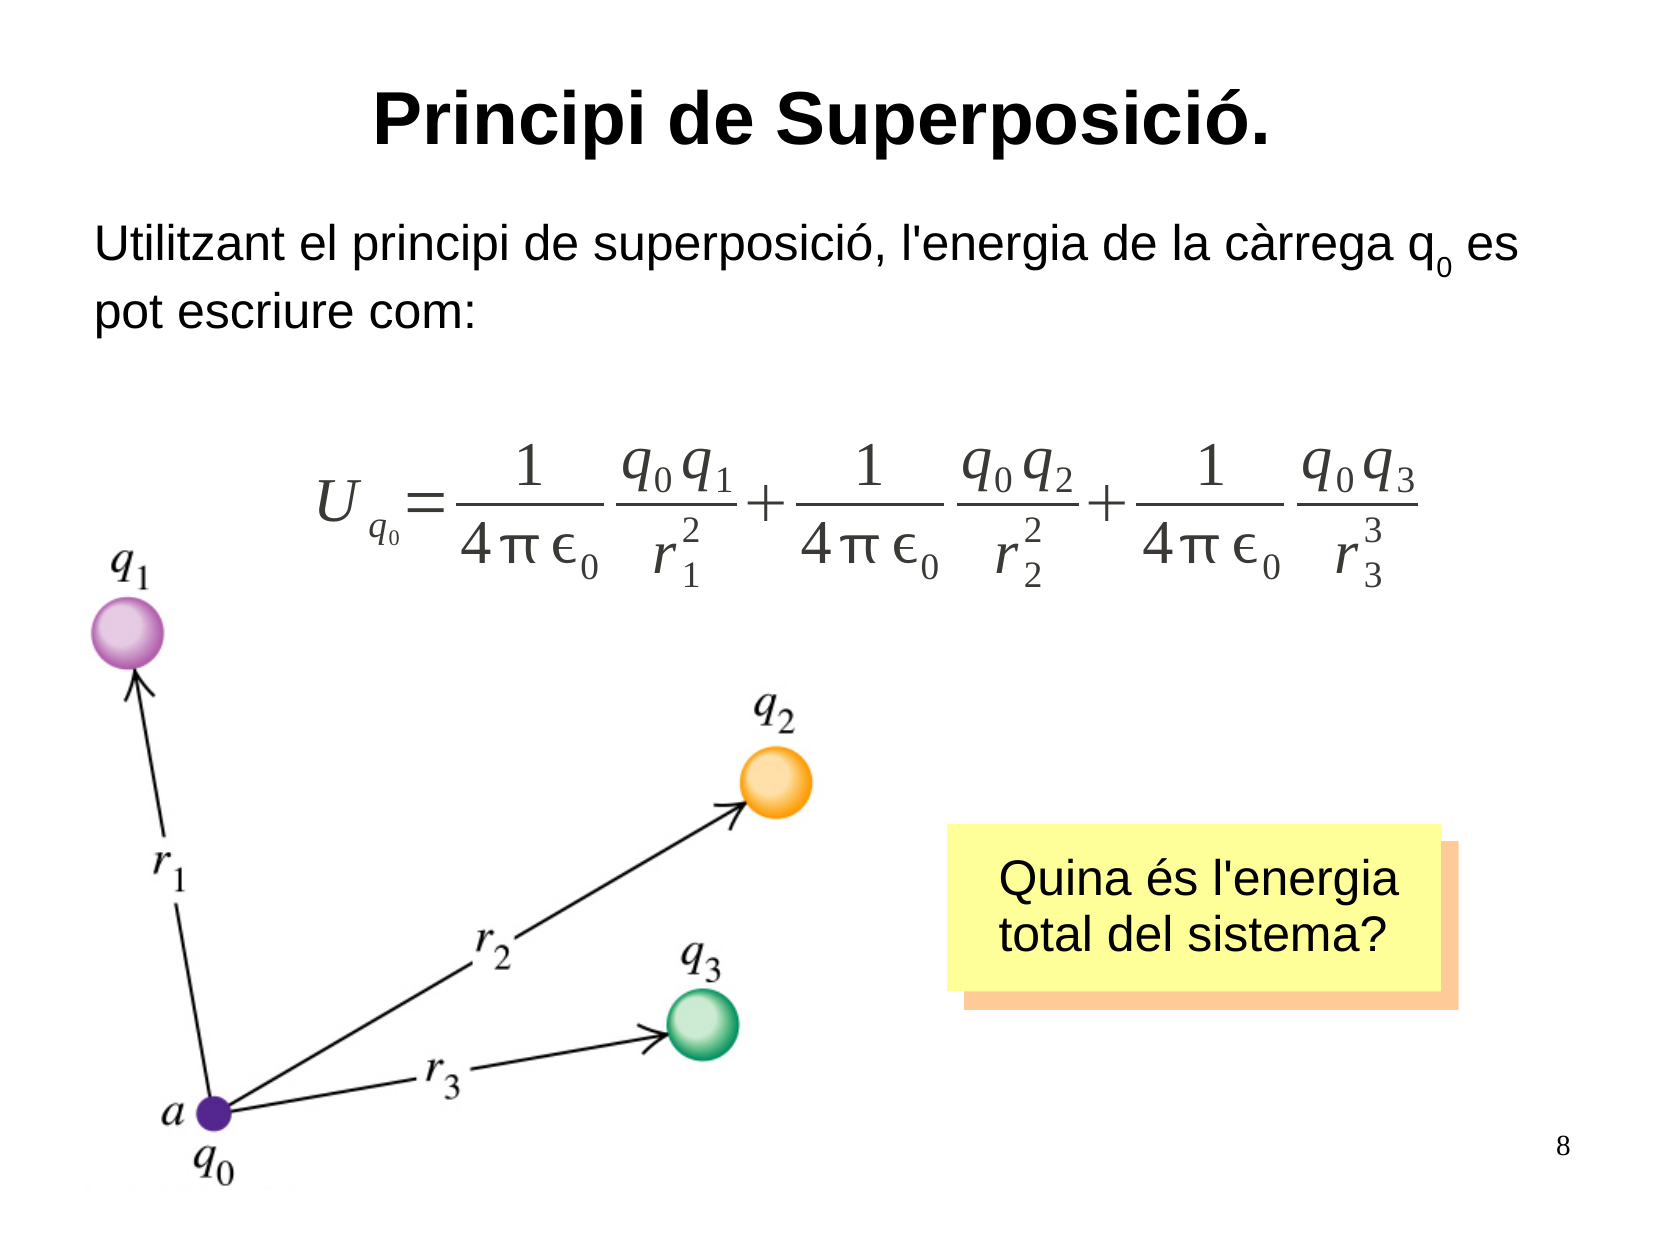

Principi de Superposició.
Utilitzant el principi de superposició, l'energia de la càrrega q0 es pot escriure com:
Quina és l'energia total del sistema?
8